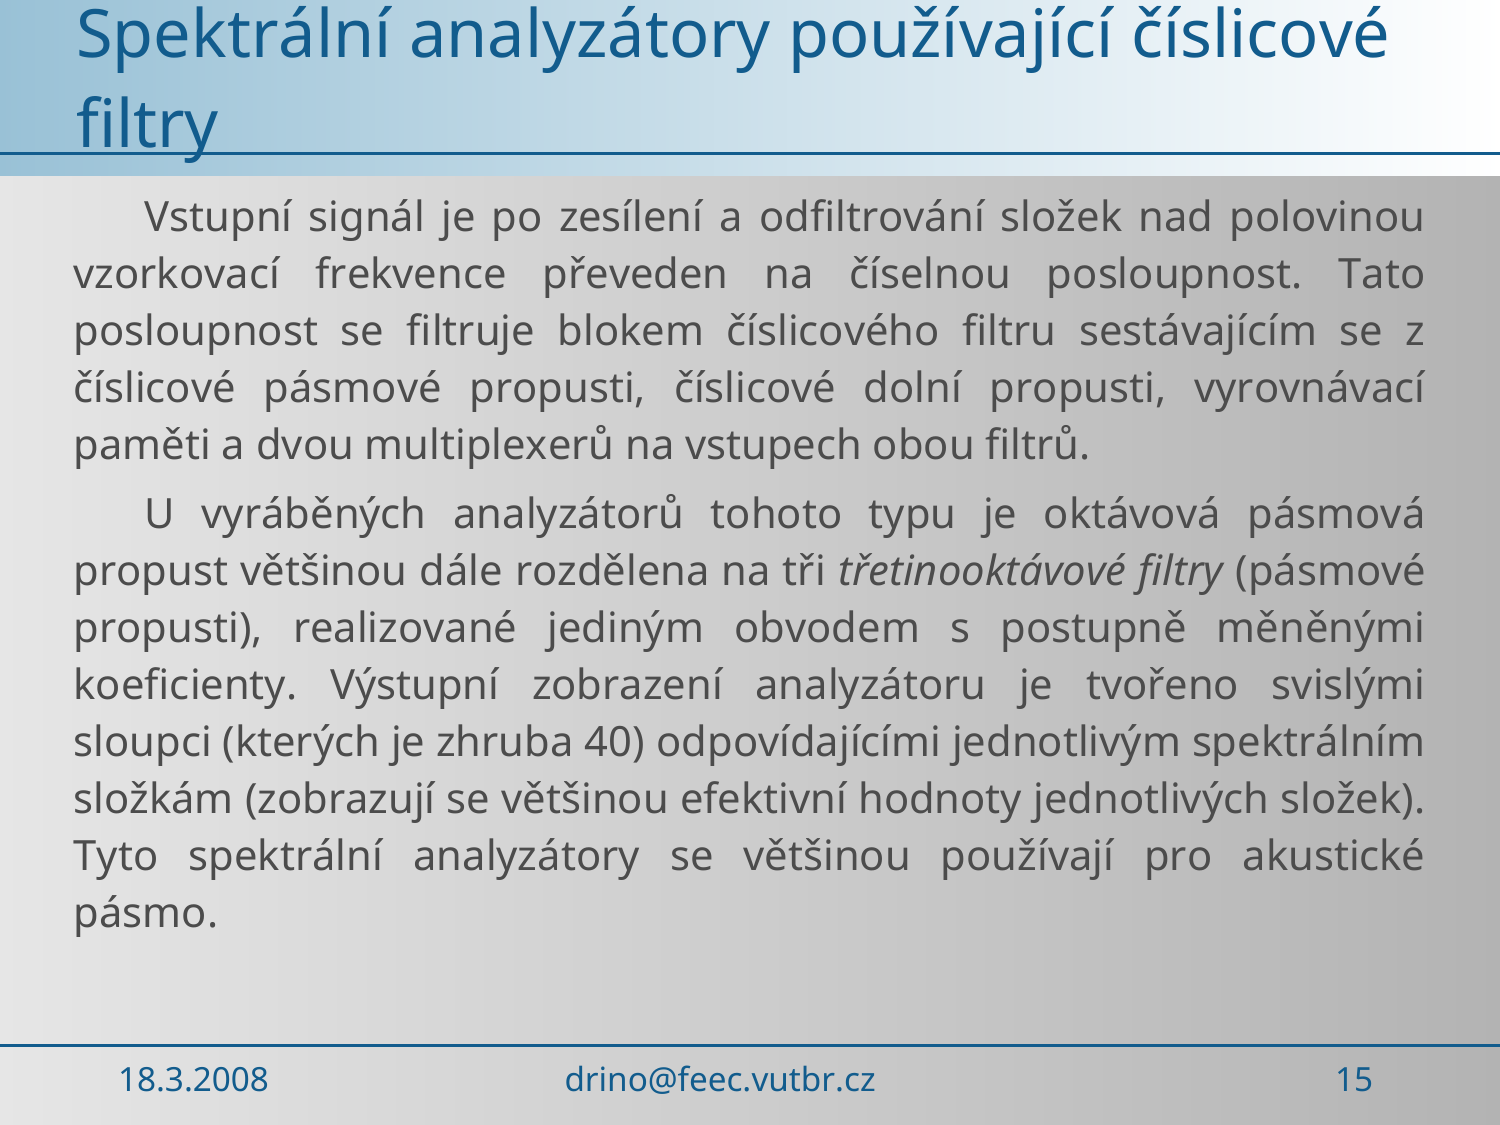

# Spektrální analyzátory používající číslicové filtry
Vstupní signál je po zesílení a odfiltrování složek nad polovinou vzorkovací frekvence převeden na číselnou posloupnost. Tato posloupnost se filtruje blokem číslicového filtru sestávajícím se z číslicové pásmové propusti, číslicové dolní propusti, vyrovnávací paměti a dvou multiplexerů na vstupech obou filtrů.
U vyráběných analyzátorů tohoto typu je oktávová pásmová propust většinou dále rozdělena na tři třetinooktávové filtry (pásmové propusti), realizované jediným obvodem s postupně měněnými koeficienty. Výstupní zobrazení analyzátoru je tvořeno svislými sloupci (kterých je zhruba 40) odpovídajícími jednotlivým spektrálním složkám (zobrazují se většinou efektivní hodnoty jednotlivých složek). Tyto spektrální analyzátory se většinou používají pro akustické pásmo.
18.3.2008
drino@feec.vutbr.cz